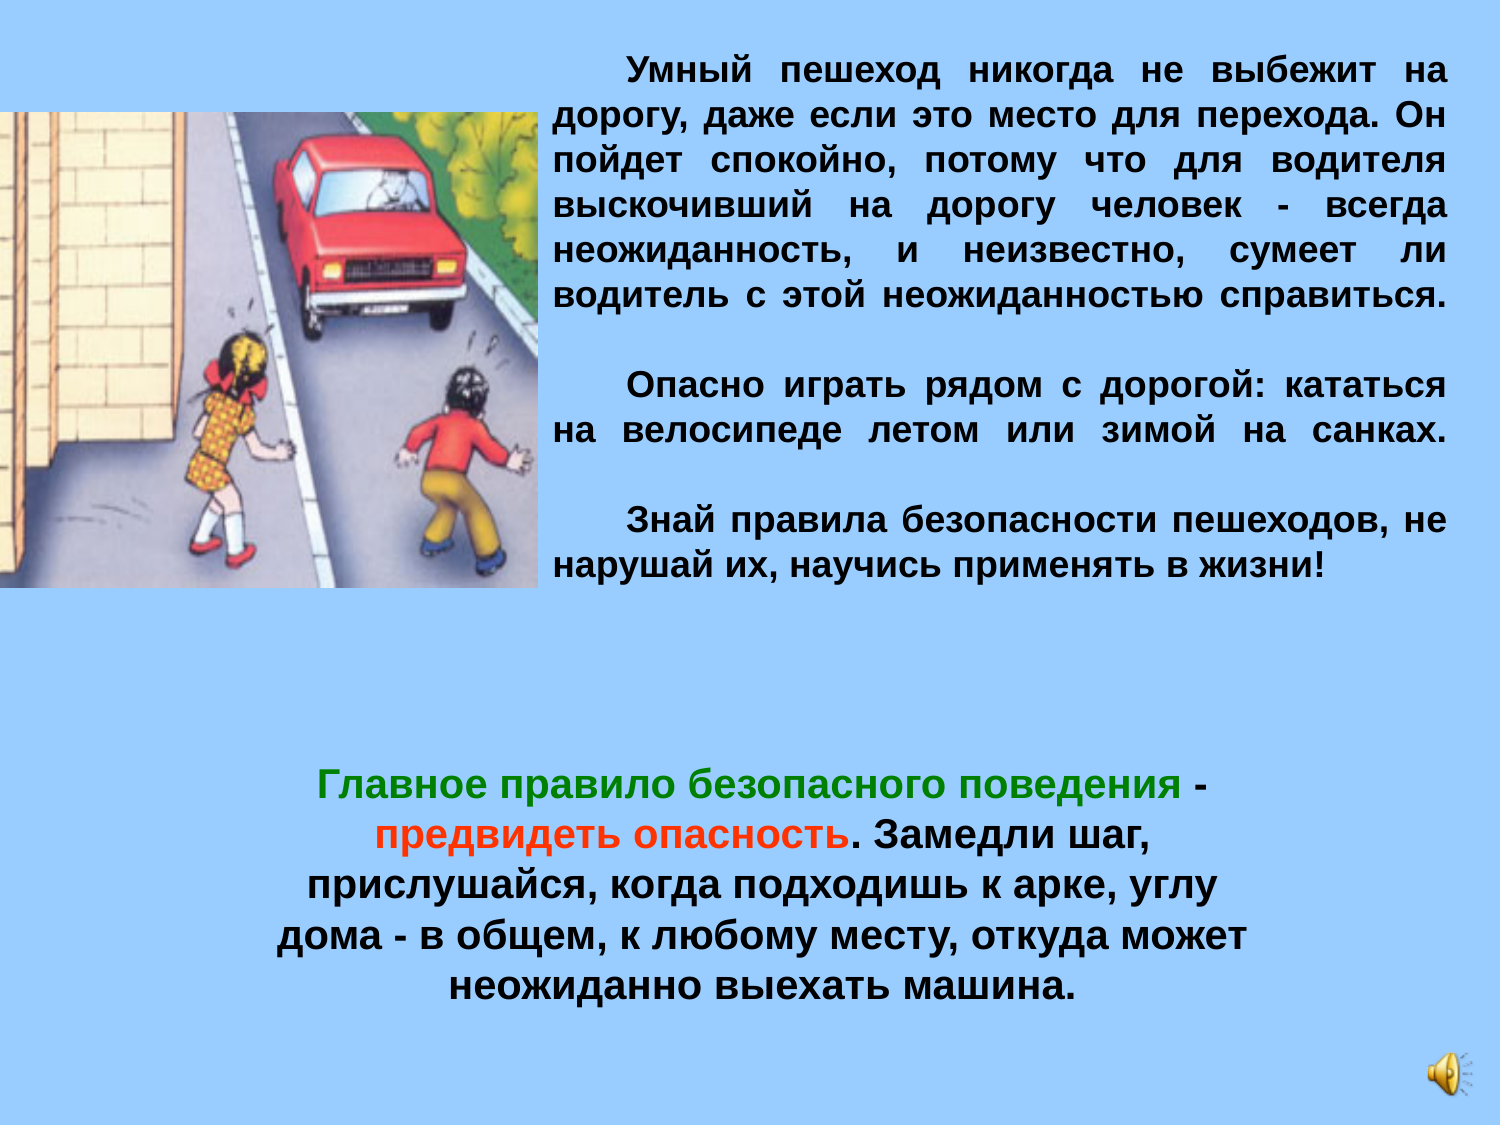

Умный пешеход никогда не выбежит на дорогу, даже если это место для перехода. Он пойдет спокойно, потому что для водителя выскочивший на дорогу человек - всегда неожиданность, и неизвестно, сумеет ли водитель с этой неожиданностью справиться.
	Опасно играть рядом с дорогой: кататься на велосипеде летом или зимой на санках.
	Знай правила безопасности пешеходов, не нарушай их, научись применять в жизни!
Главное правило безопасного поведения - предвидеть опасность. Замедли шаг, прислушайся, когда подходишь к арке, углу дома - в общем, к любому месту, откуда может неожиданно выехать машина.